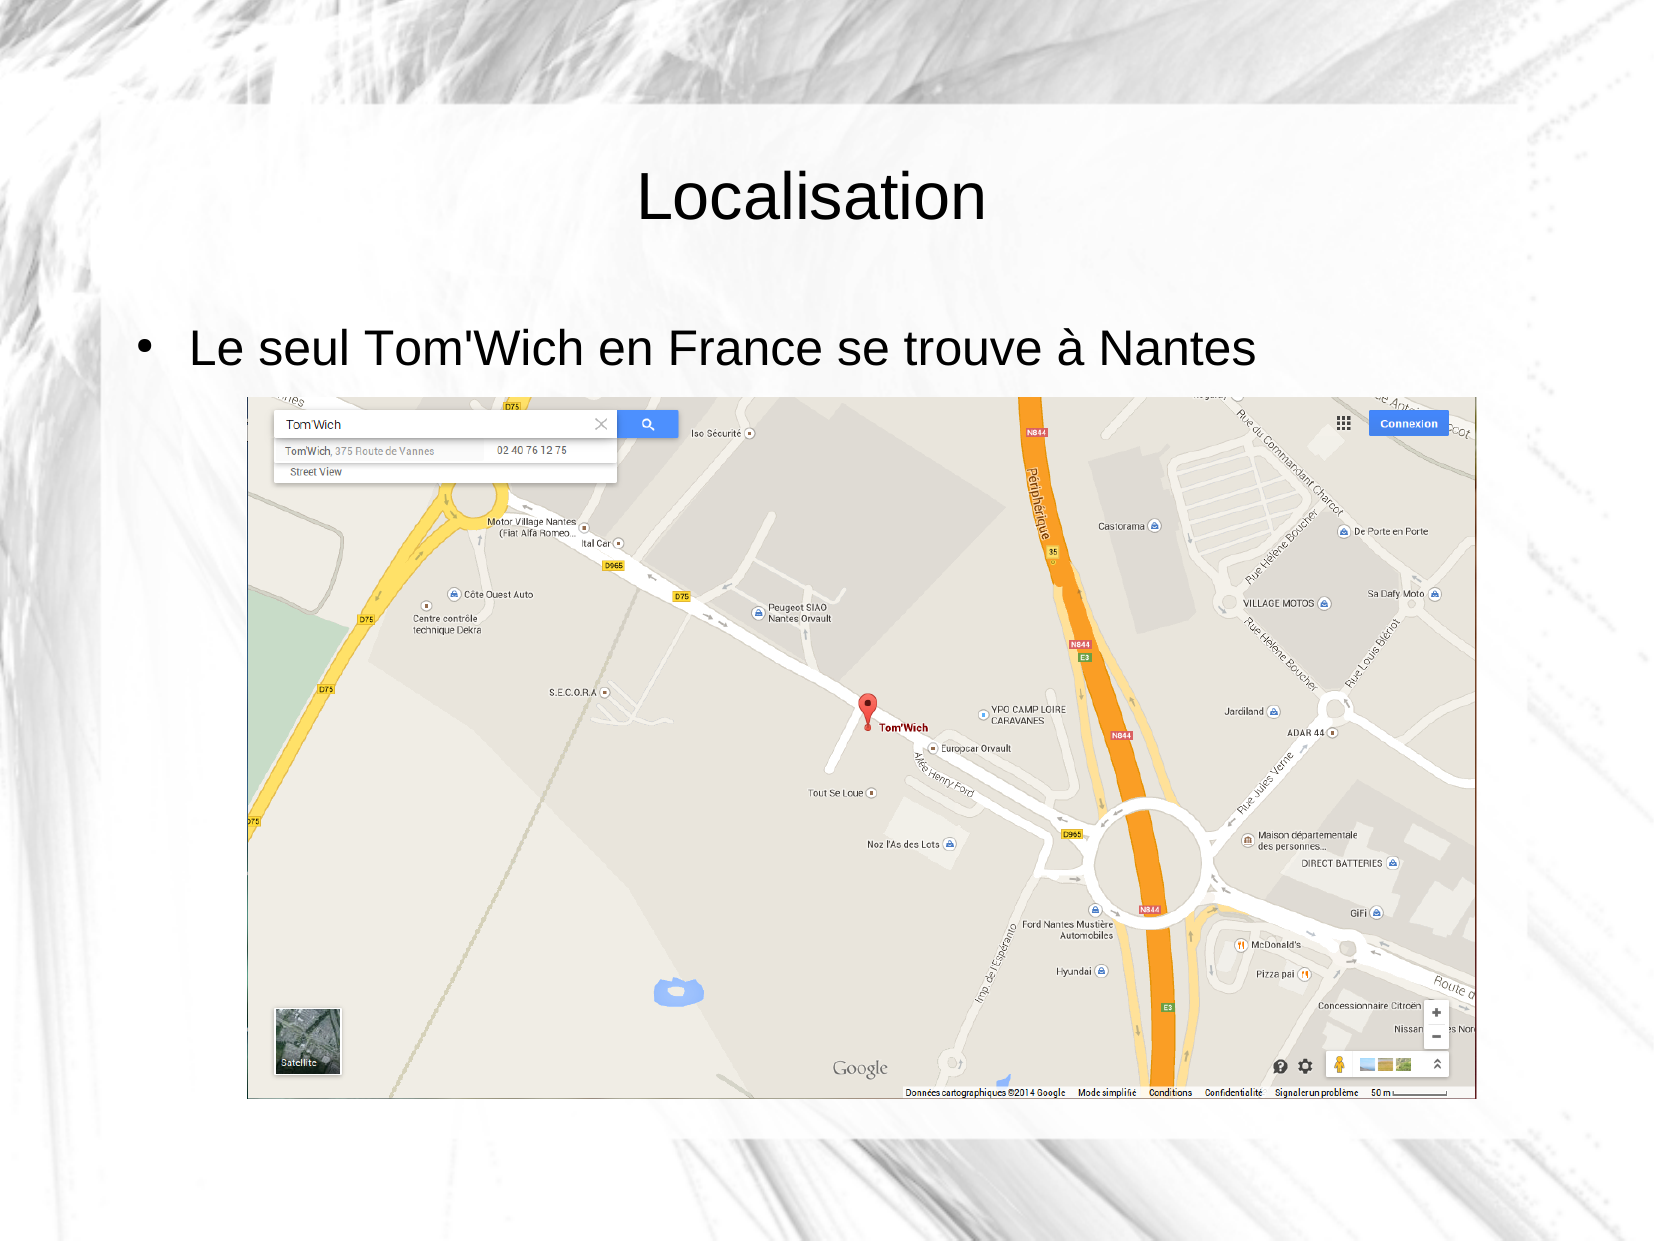

# Localisation
Le seul Tom'Wich en France se trouve à Nantes